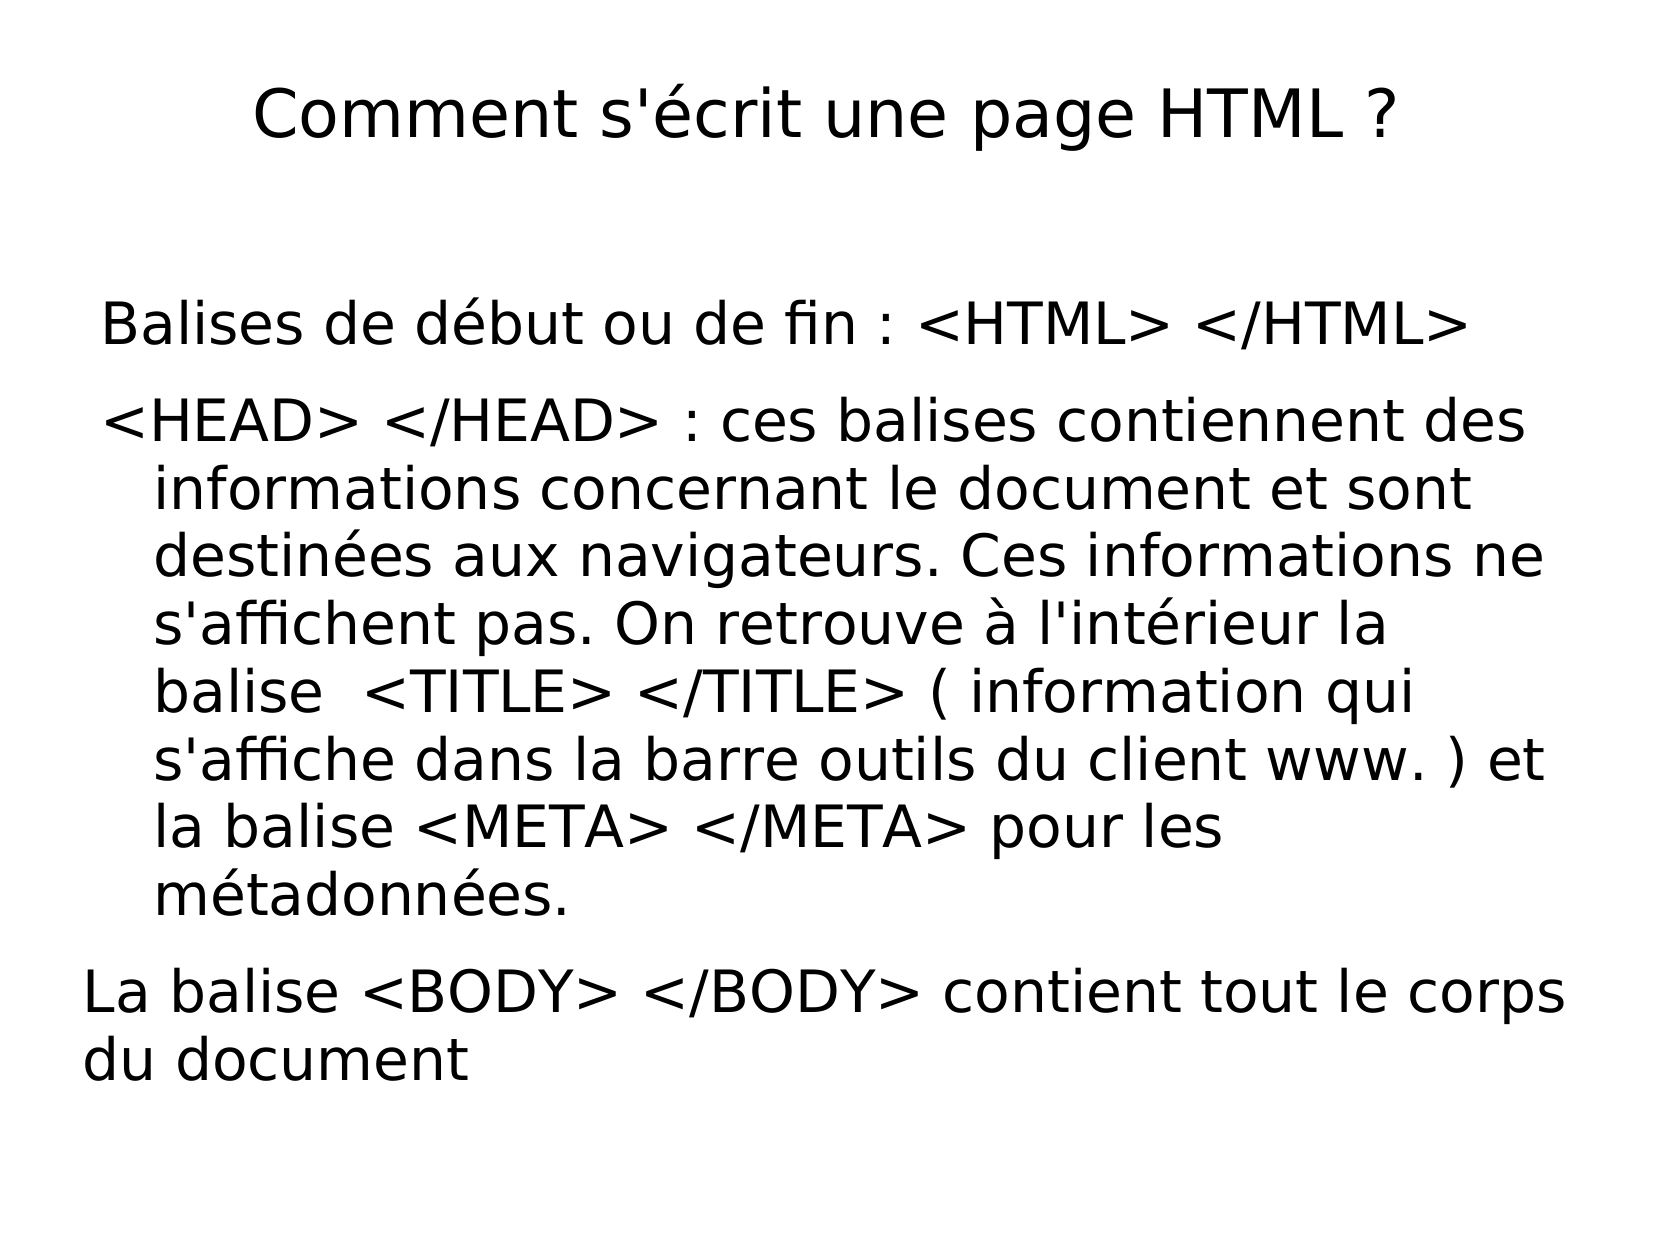

# Comment s'écrit une page HTML ?
Balises de début ou de fin : <HTML> </HTML>
<HEAD> </HEAD> : ces balises contiennent des informations concernant le document et sont destinées aux navigateurs. Ces informations ne s'affichent pas. On retrouve à l'intérieur la balise <TITLE> </TITLE> ( information qui s'affiche dans la barre outils du client www. ) et la balise <META> </META> pour les métadonnées.
La balise <BODY> </BODY> contient tout le corps du document